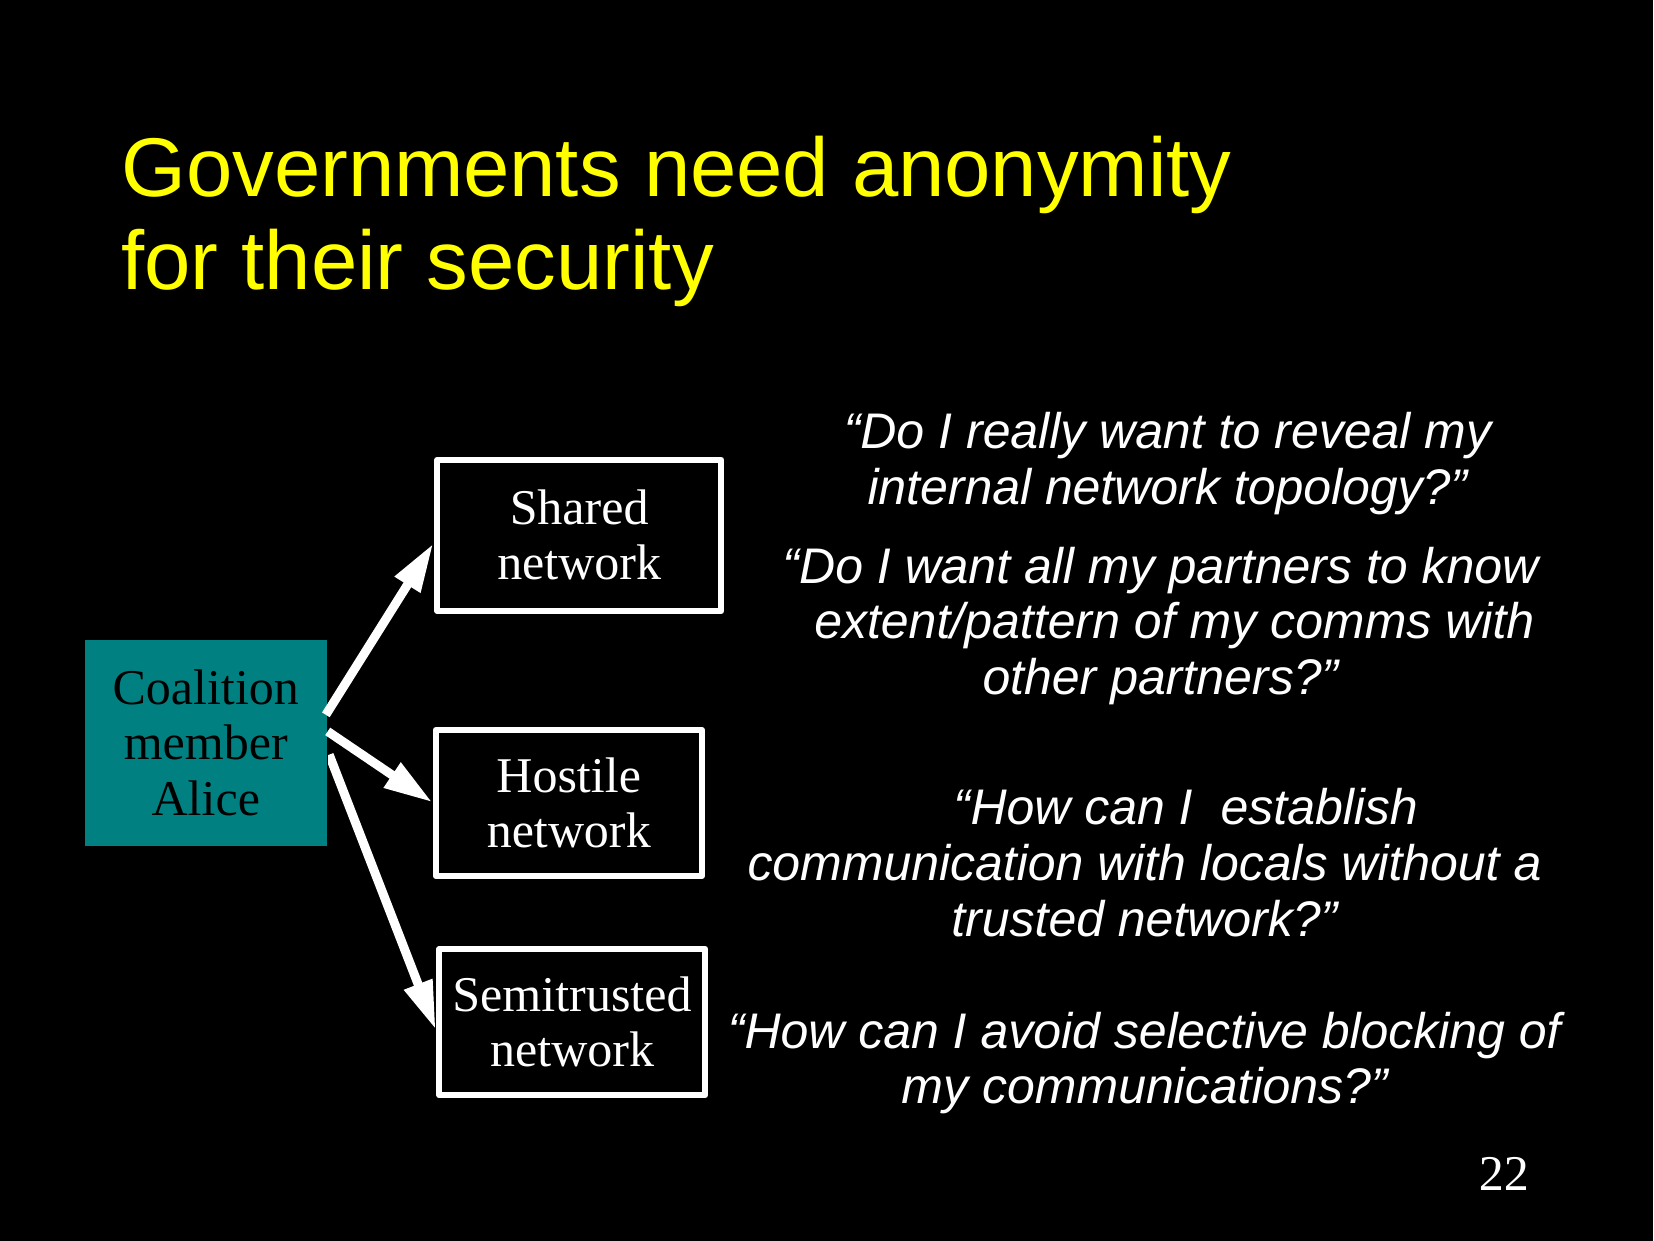

# Governments need anonymity for their security
“Do I really want to reveal my
internal network topology?”
“Do I want all my partners to know
 extent/pattern of my comms with other partners?”
Shared
network
Coalition
member
Alice
Hostile
network
 “How can I establish communication with locals without a trusted network?”
“How can I avoid selective blocking of
my communications?”
Semitrusted
network